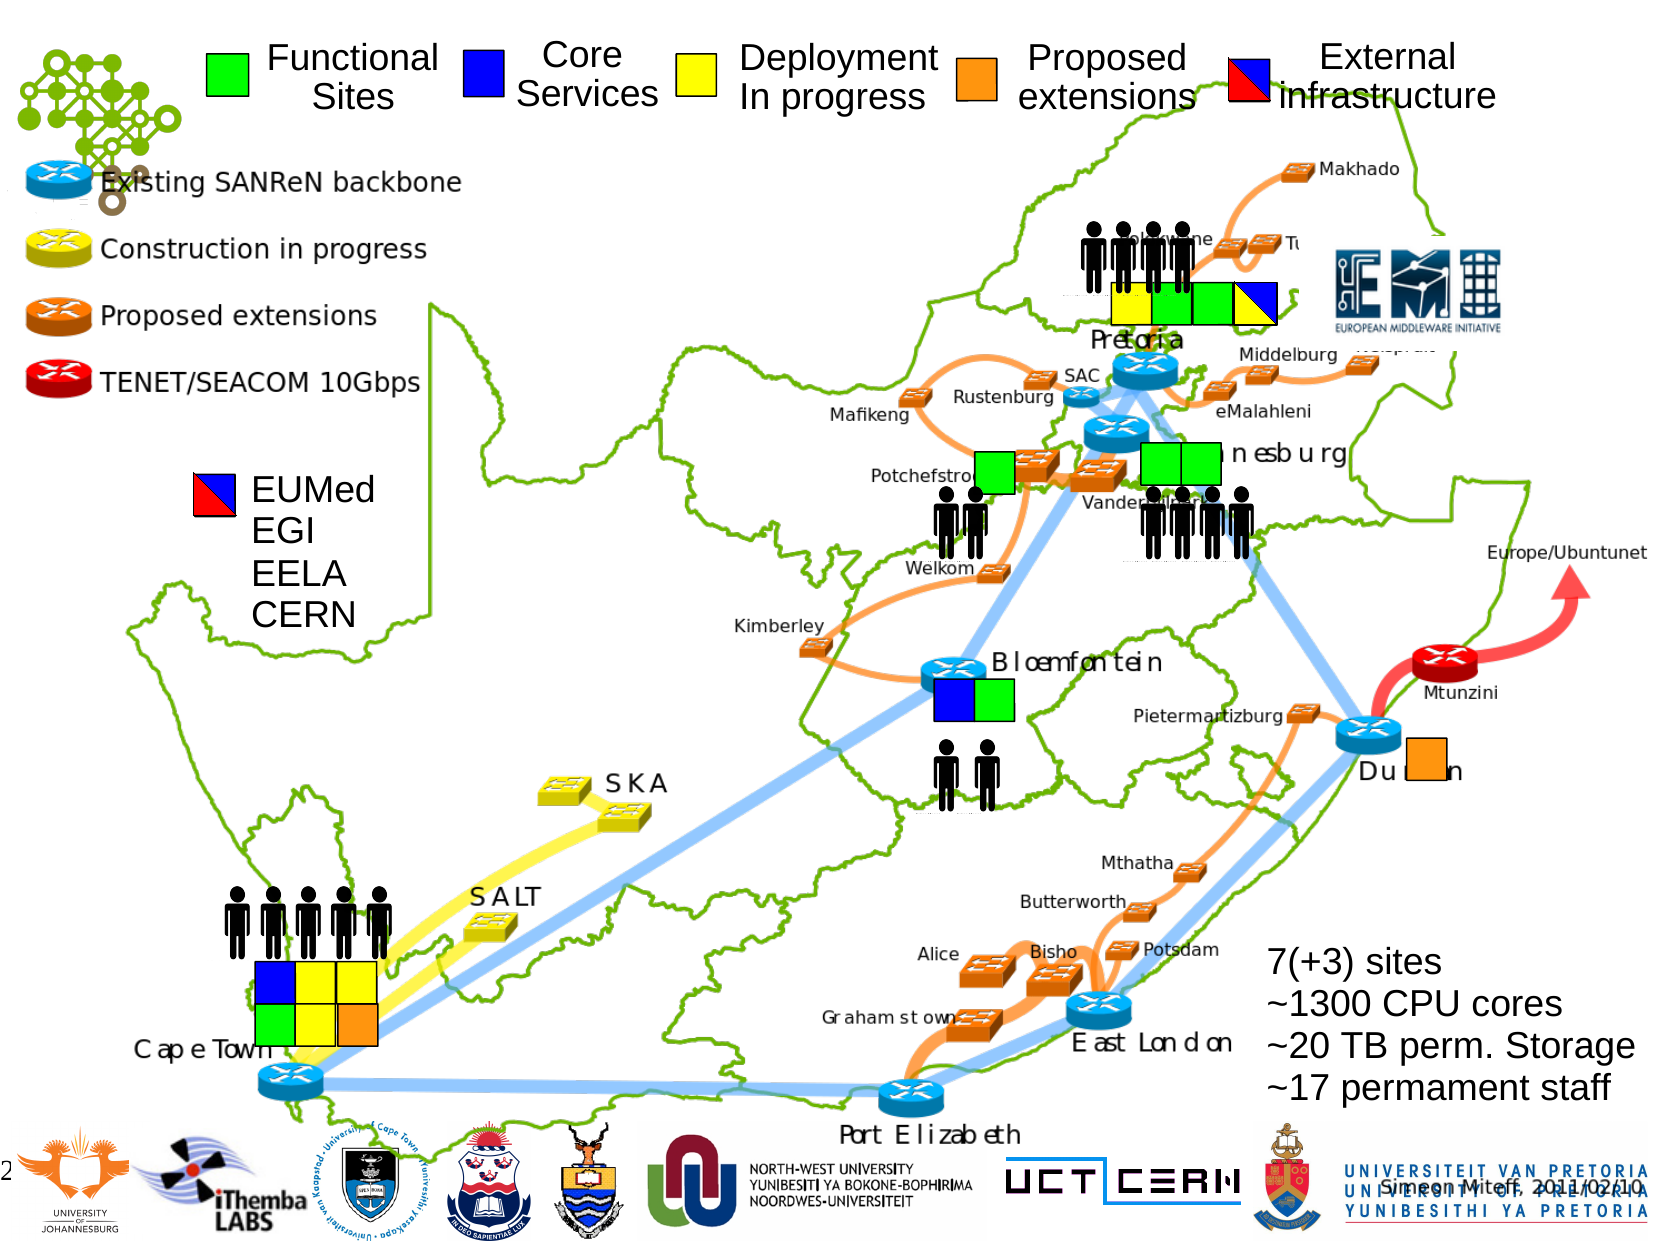

Core
Services
External
infrastructure
Proposed
extensions
Functional
Sites
Deployment
In progress
EUMed
EGI
EELA
CERN
7(+3) sites
~1300 CPU cores
~20 TB perm. Storage
~17 permament staff
12